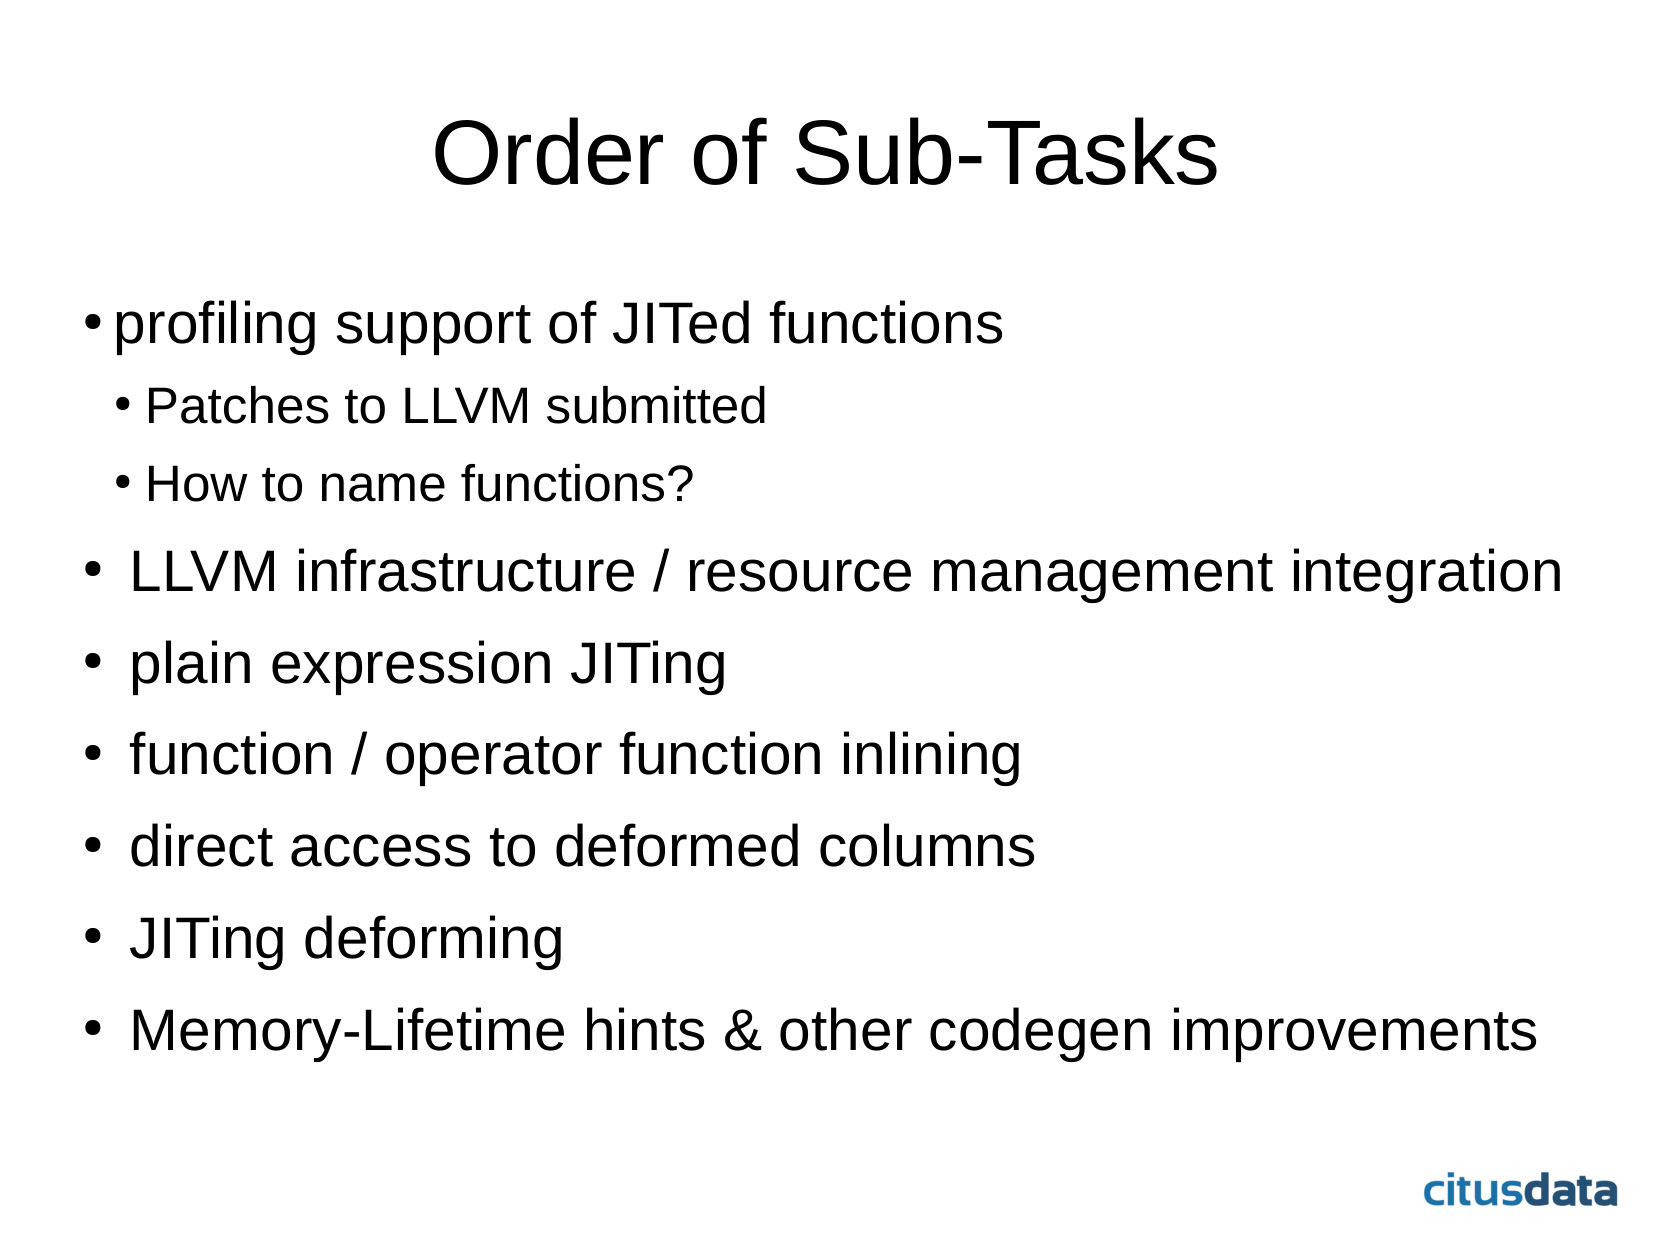

# Order of Sub-Tasks
profiling support of JITed functions
Patches to LLVM submitted
How to name functions?
 LLVM infrastructure / resource management integration
 plain expression JITing
 function / operator function inlining
 direct access to deformed columns
 JITing deforming
 Memory-Lifetime hints & other codegen improvements